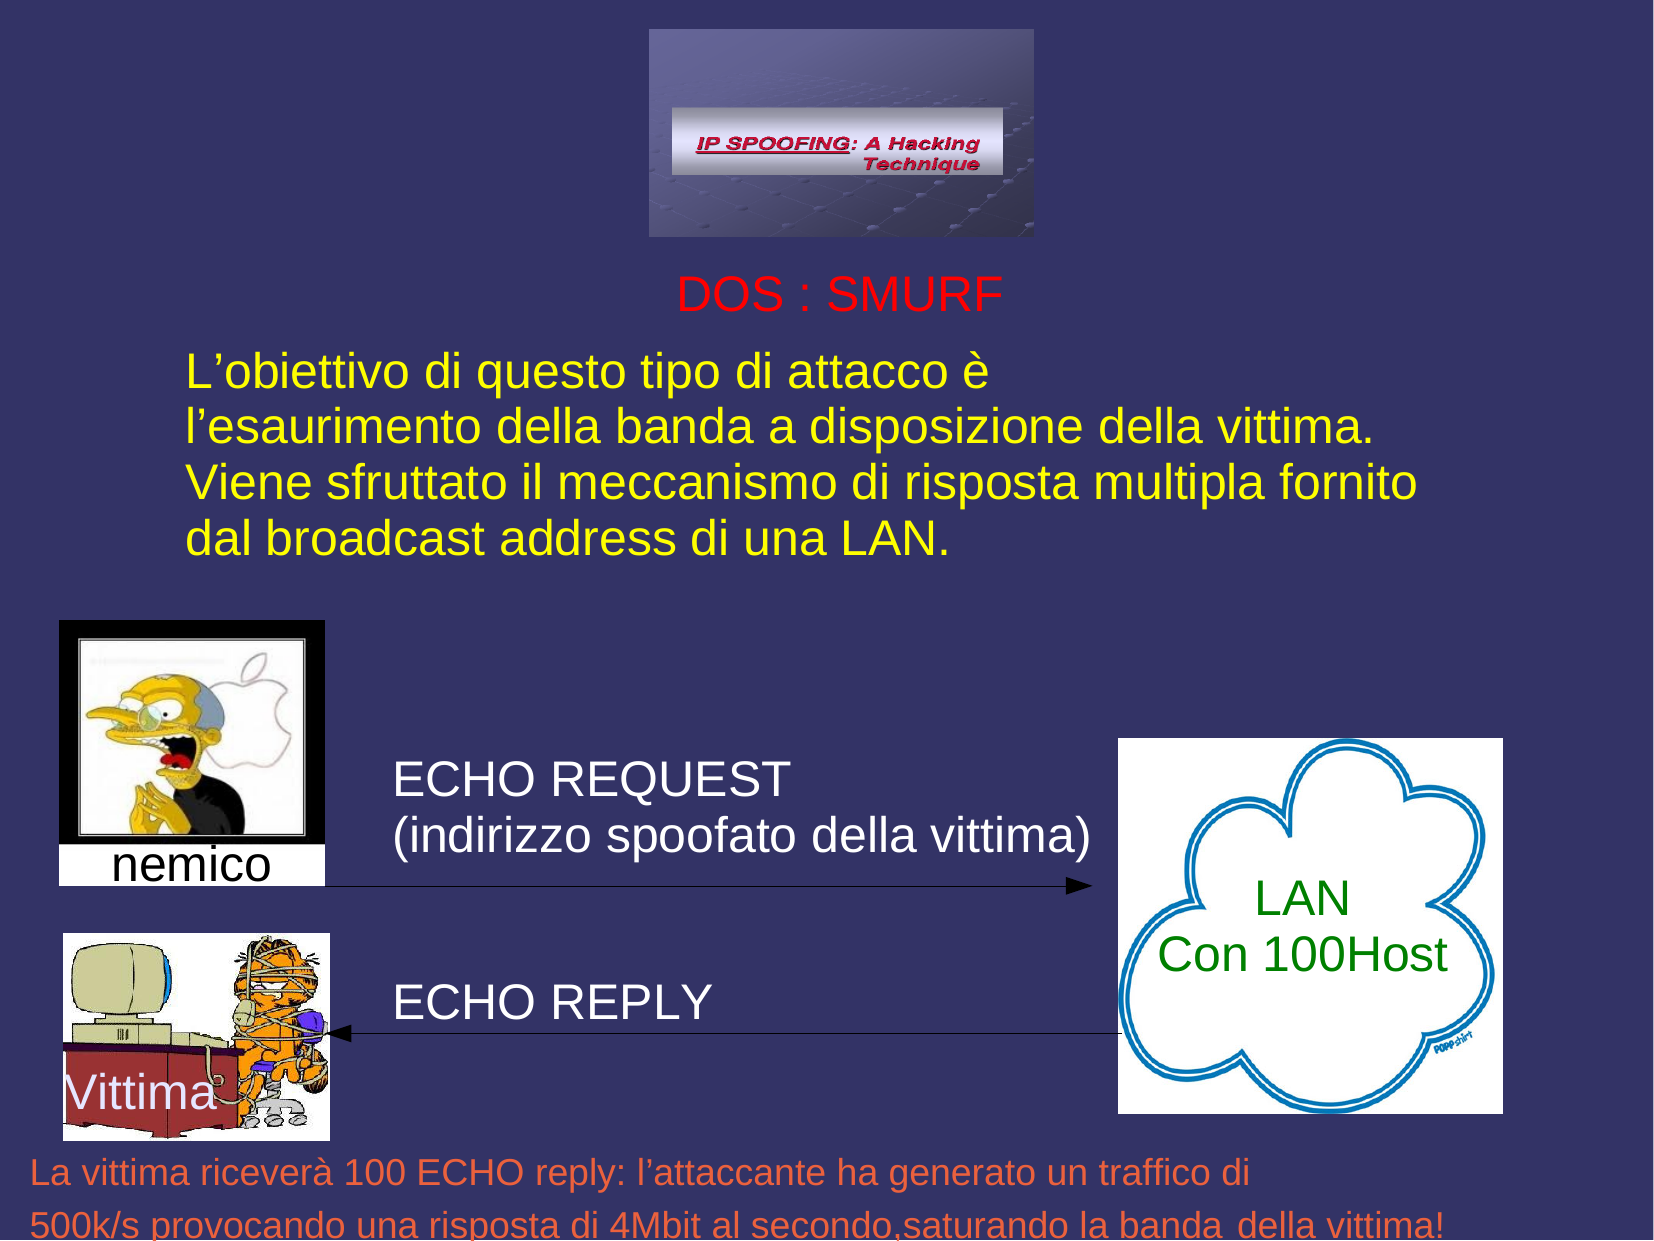

DOS : SMURF
L’obiettivo di questo tipo di attacco è
l’esaurimento della banda a disposizione della vittima.
Viene sfruttato il meccanismo di risposta multipla fornito
dal broadcast address di una LAN.
nemico
LAN
Con 100Host
ECHO REQUEST
(indirizzo spoofato della vittima)
ECHO REPLY
Vittima
La vittima riceverà 100 ECHO reply: l’attaccante ha generato un traffico di
500k/s provocando una risposta di 4Mbit al secondo,saturando la banda della vittima!